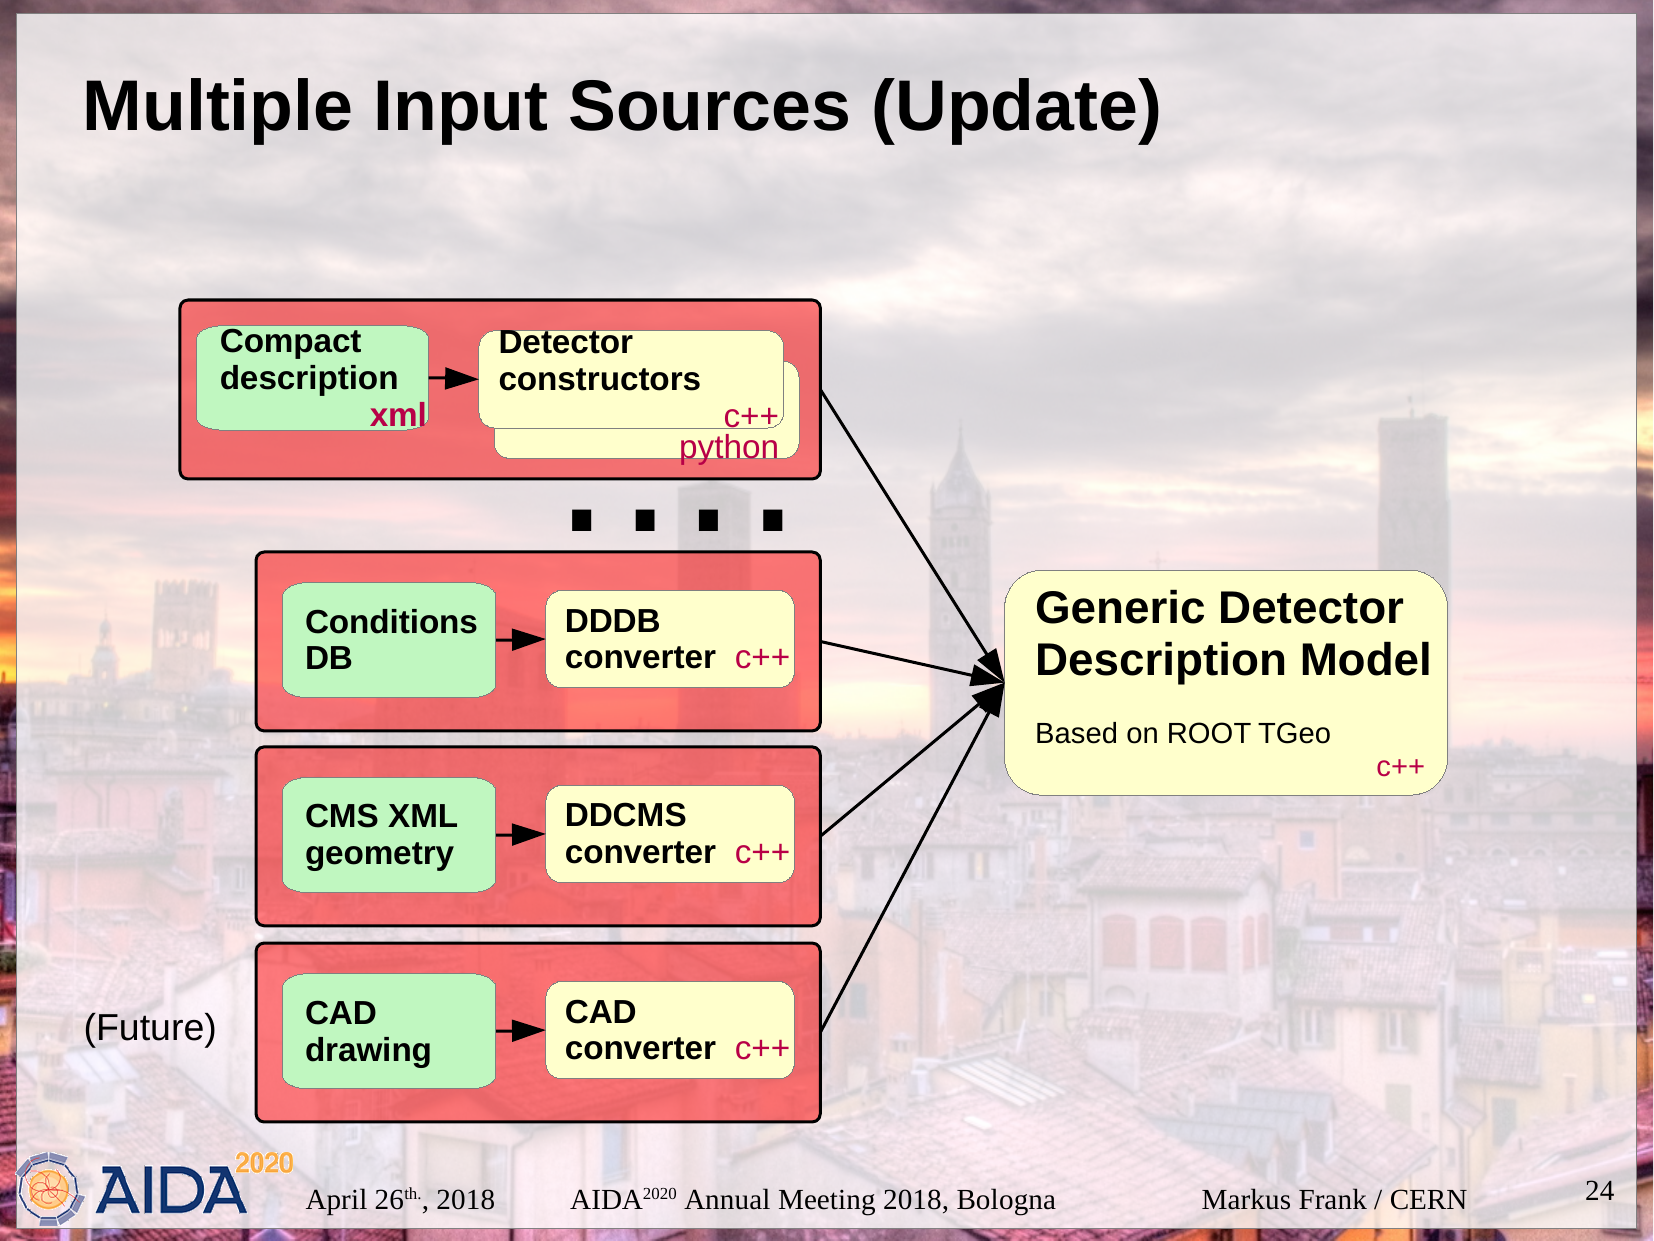

# Multiple Input Sources (Update)
Compact
description
	 	xml
Detector
constructors
			c++
Detector
constructors
		python
….
Conditions
DB
DDDB
converter c++
Generic Detector
Description Model
Based on ROOT TGeo
				 c++
CMS XML
geometry
DDCMS
converter c++
CAD
drawing
CAD
converter c++
(Future)
24
February, 4th. 2014
CLIC Workshop at CERN, Markus Frank / CERN